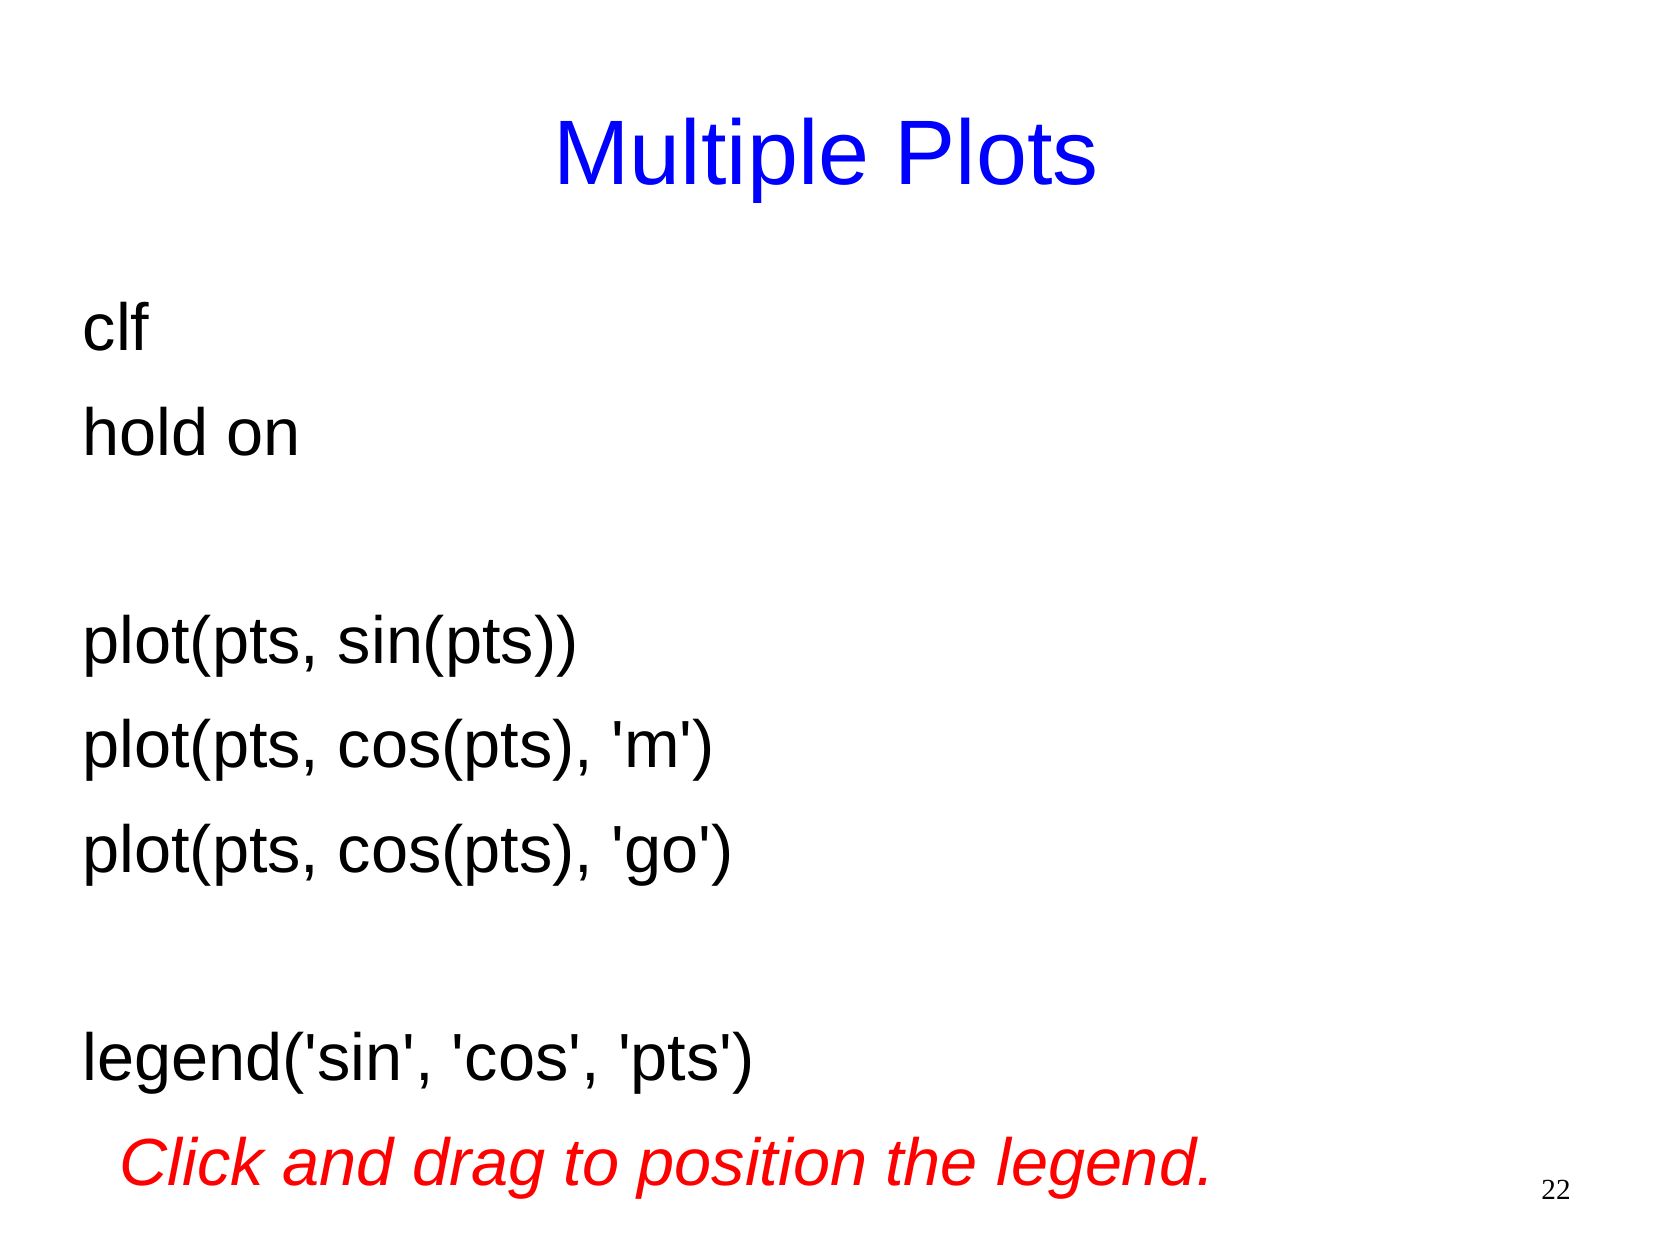

# Multiple Plots
clf
hold on
plot(pts, sin(pts))
plot(pts, cos(pts), 'm')
plot(pts, cos(pts), 'go')
legend('sin', 'cos', 'pts')
 Click and drag to position the legend.
22